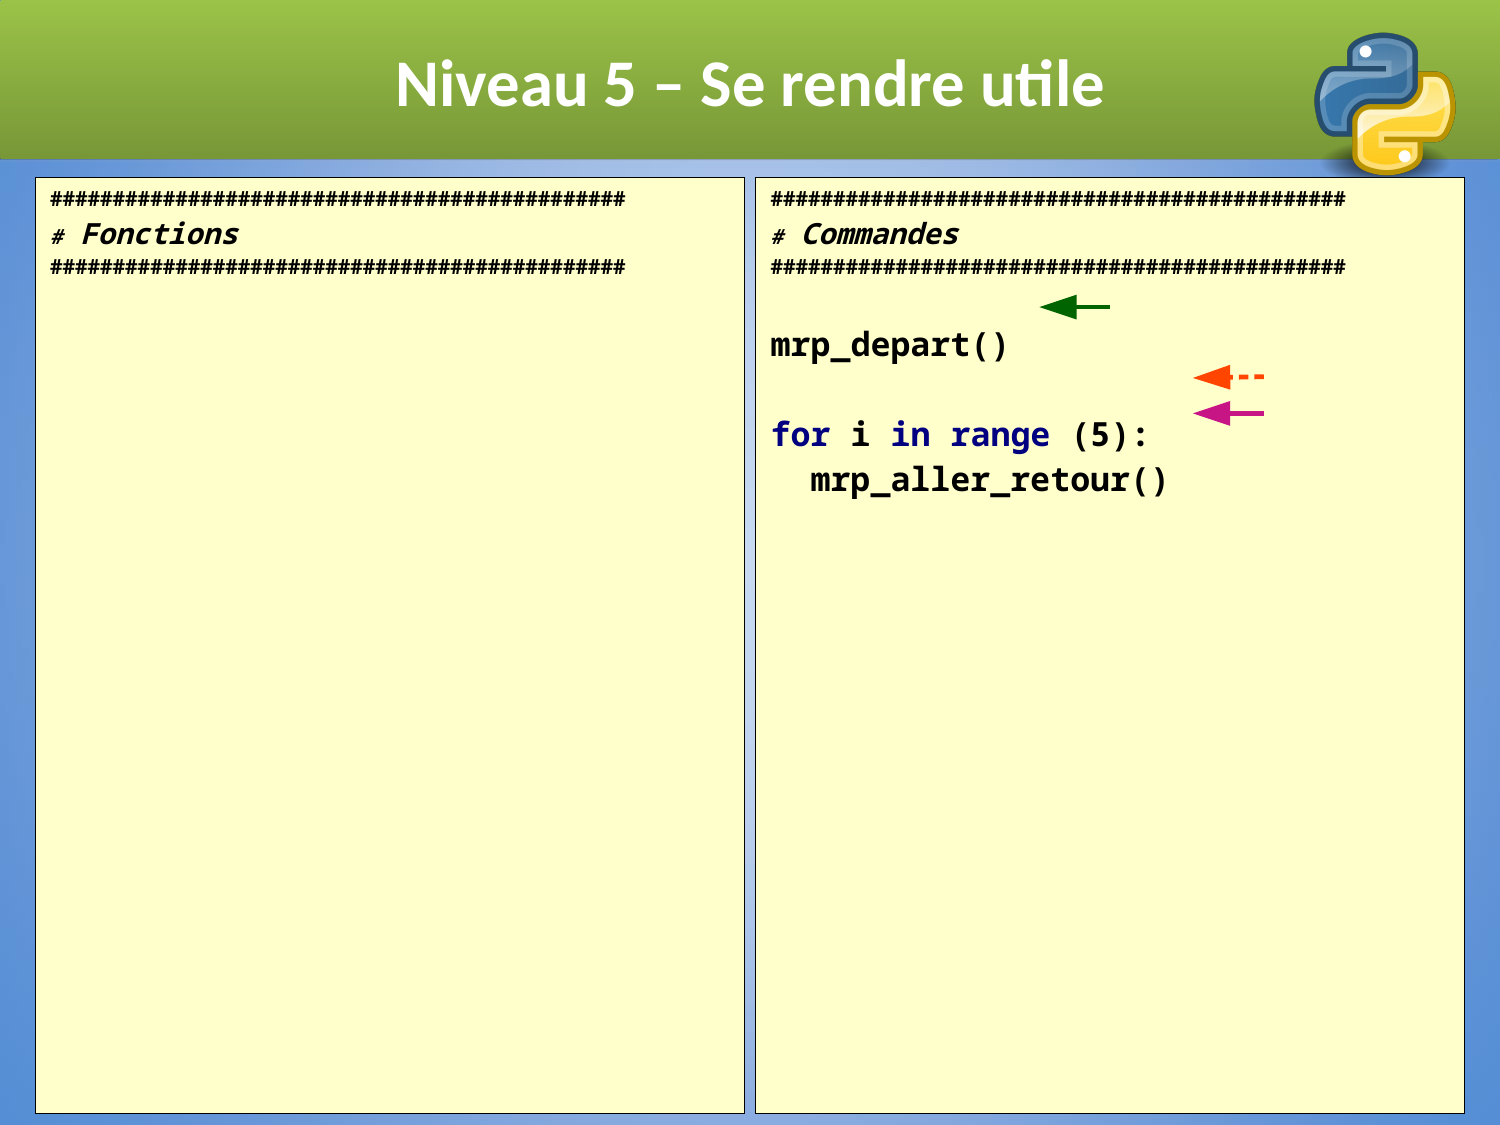

Niveau 5 – Se rendre utile
##############################################
# Fonctions
##############################################
##############################################
# Commandes
##############################################
mrp_depart()
for i in range (5):
 mrp_aller_retour()